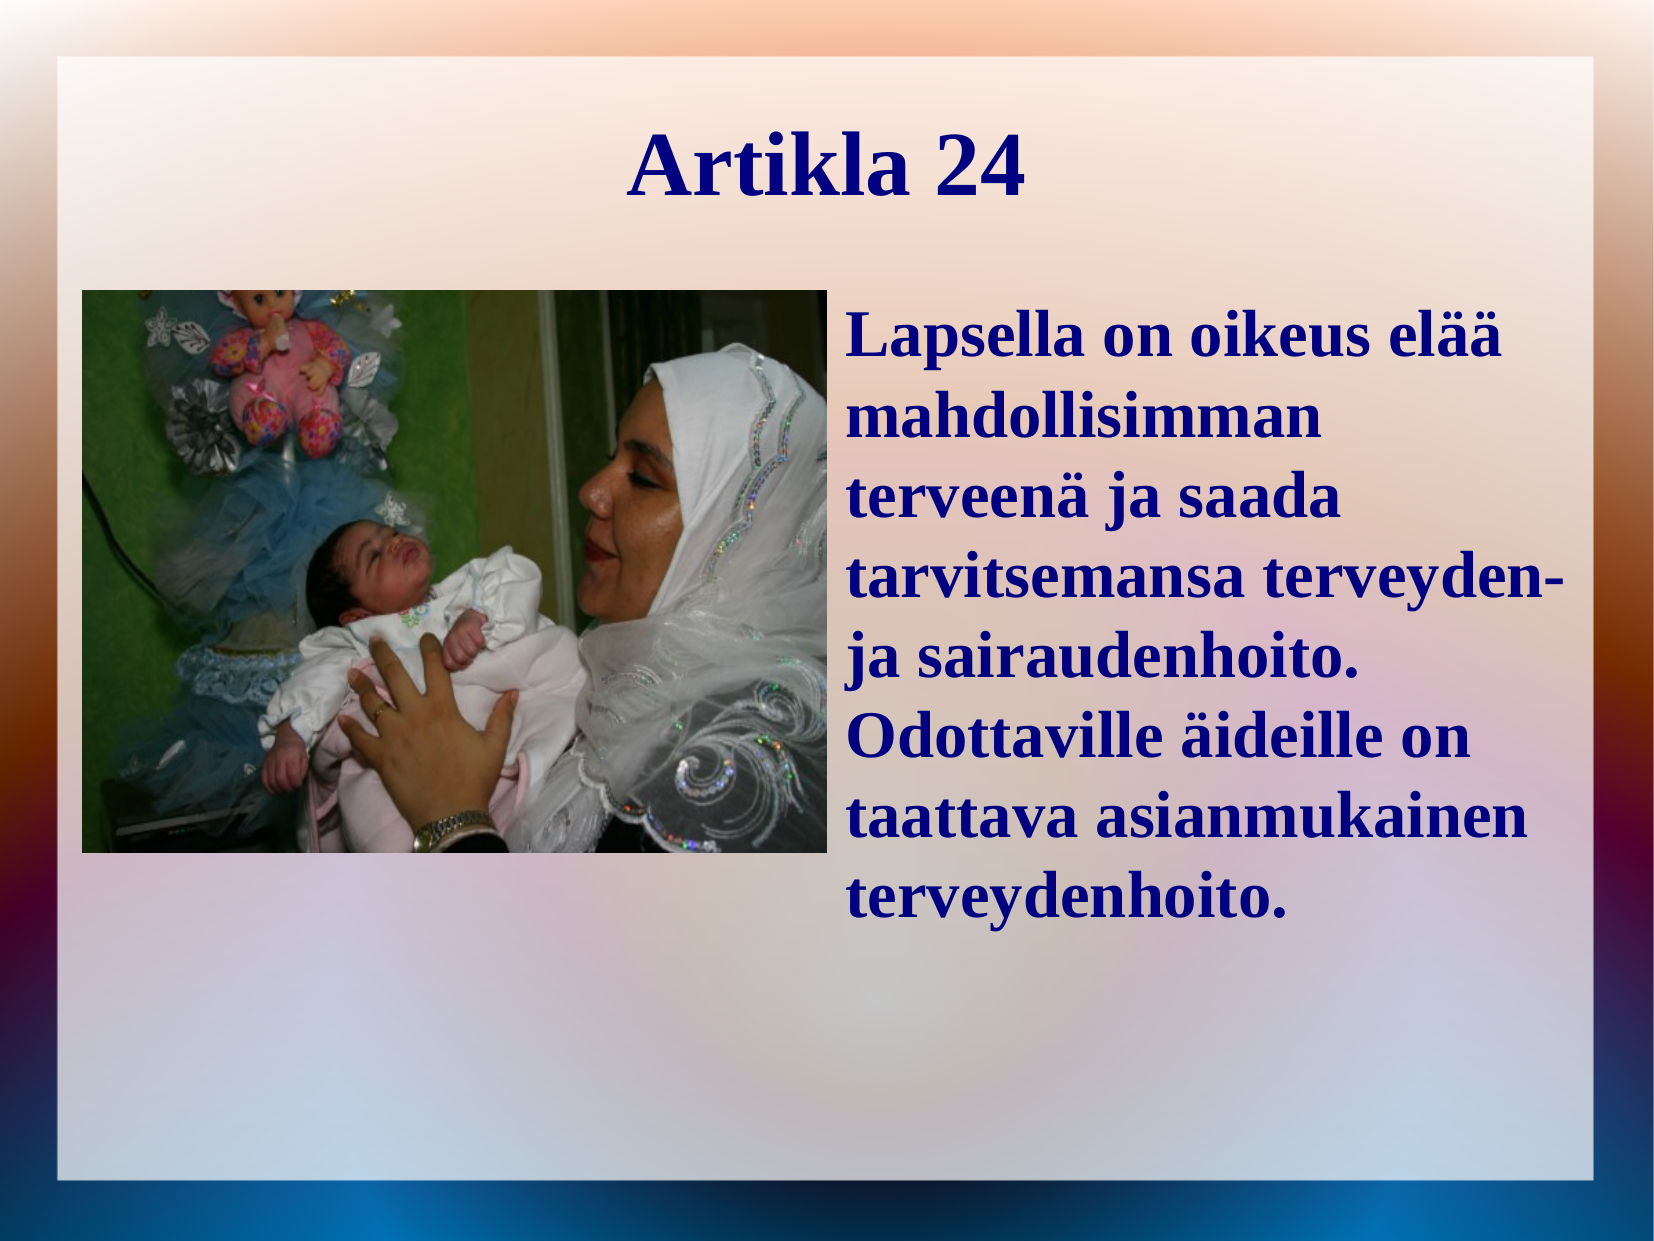

# Artikla 24
Lapsella on oikeus elää mahdollisimman terveenä ja saada tarvitsemansa terveyden- ja sairaudenhoito. Odottaville äideille on taattava asianmukainen terveydenhoito.